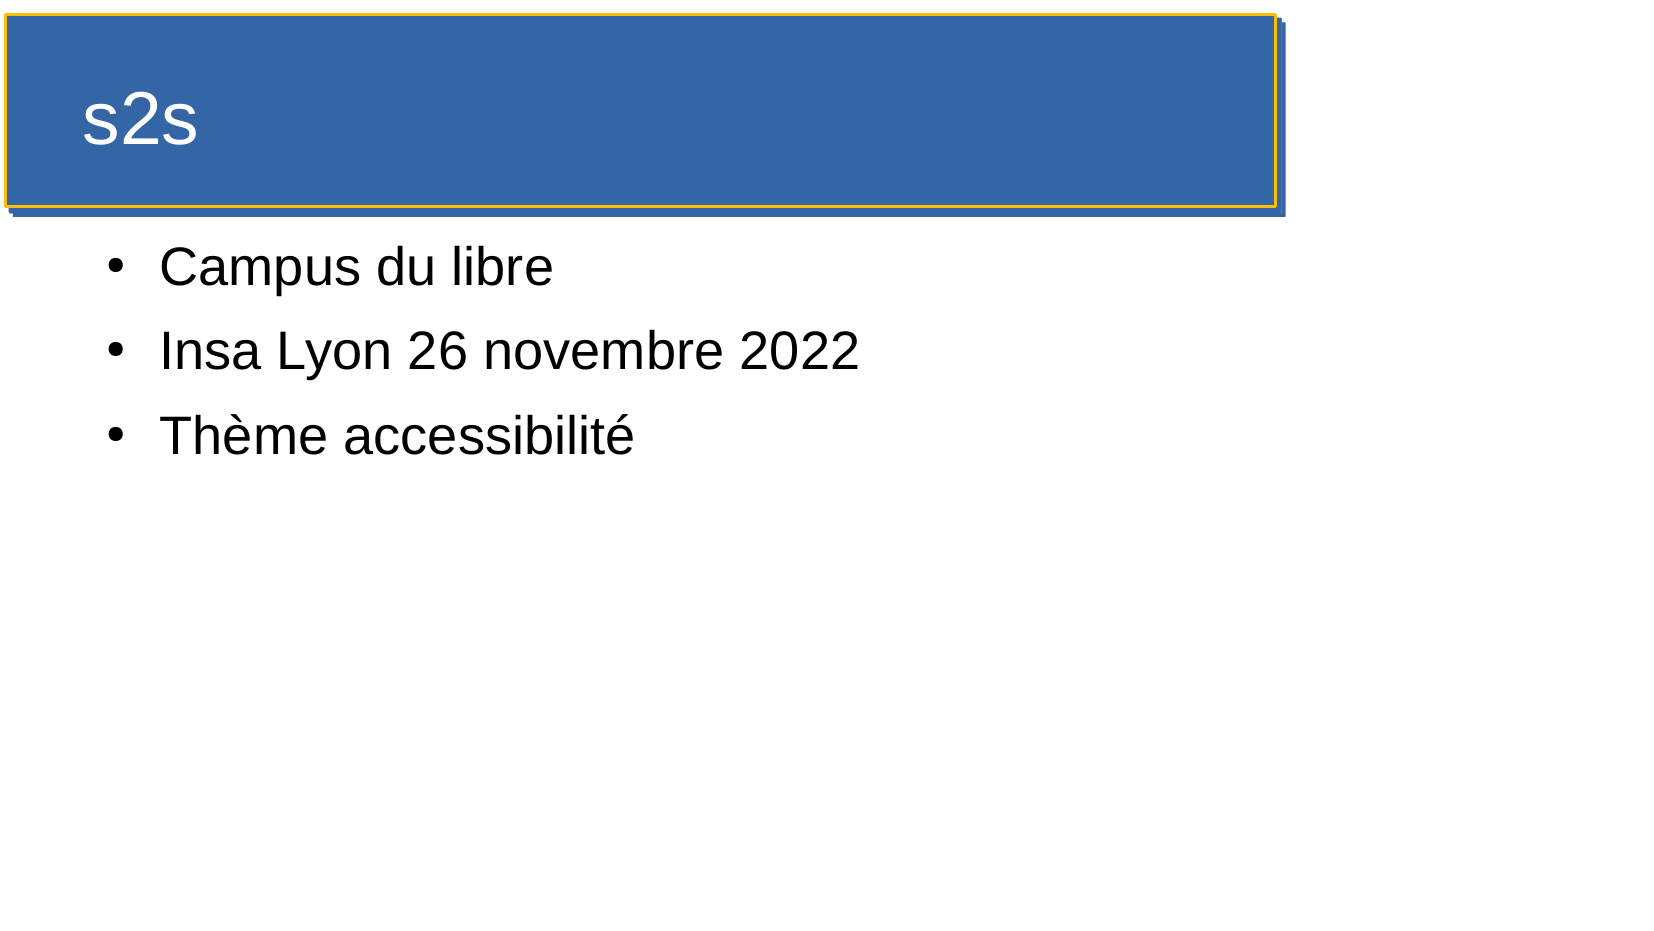

# s2s
Campus du libre
Insa Lyon 26 novembre 2022
Thème accessibilité